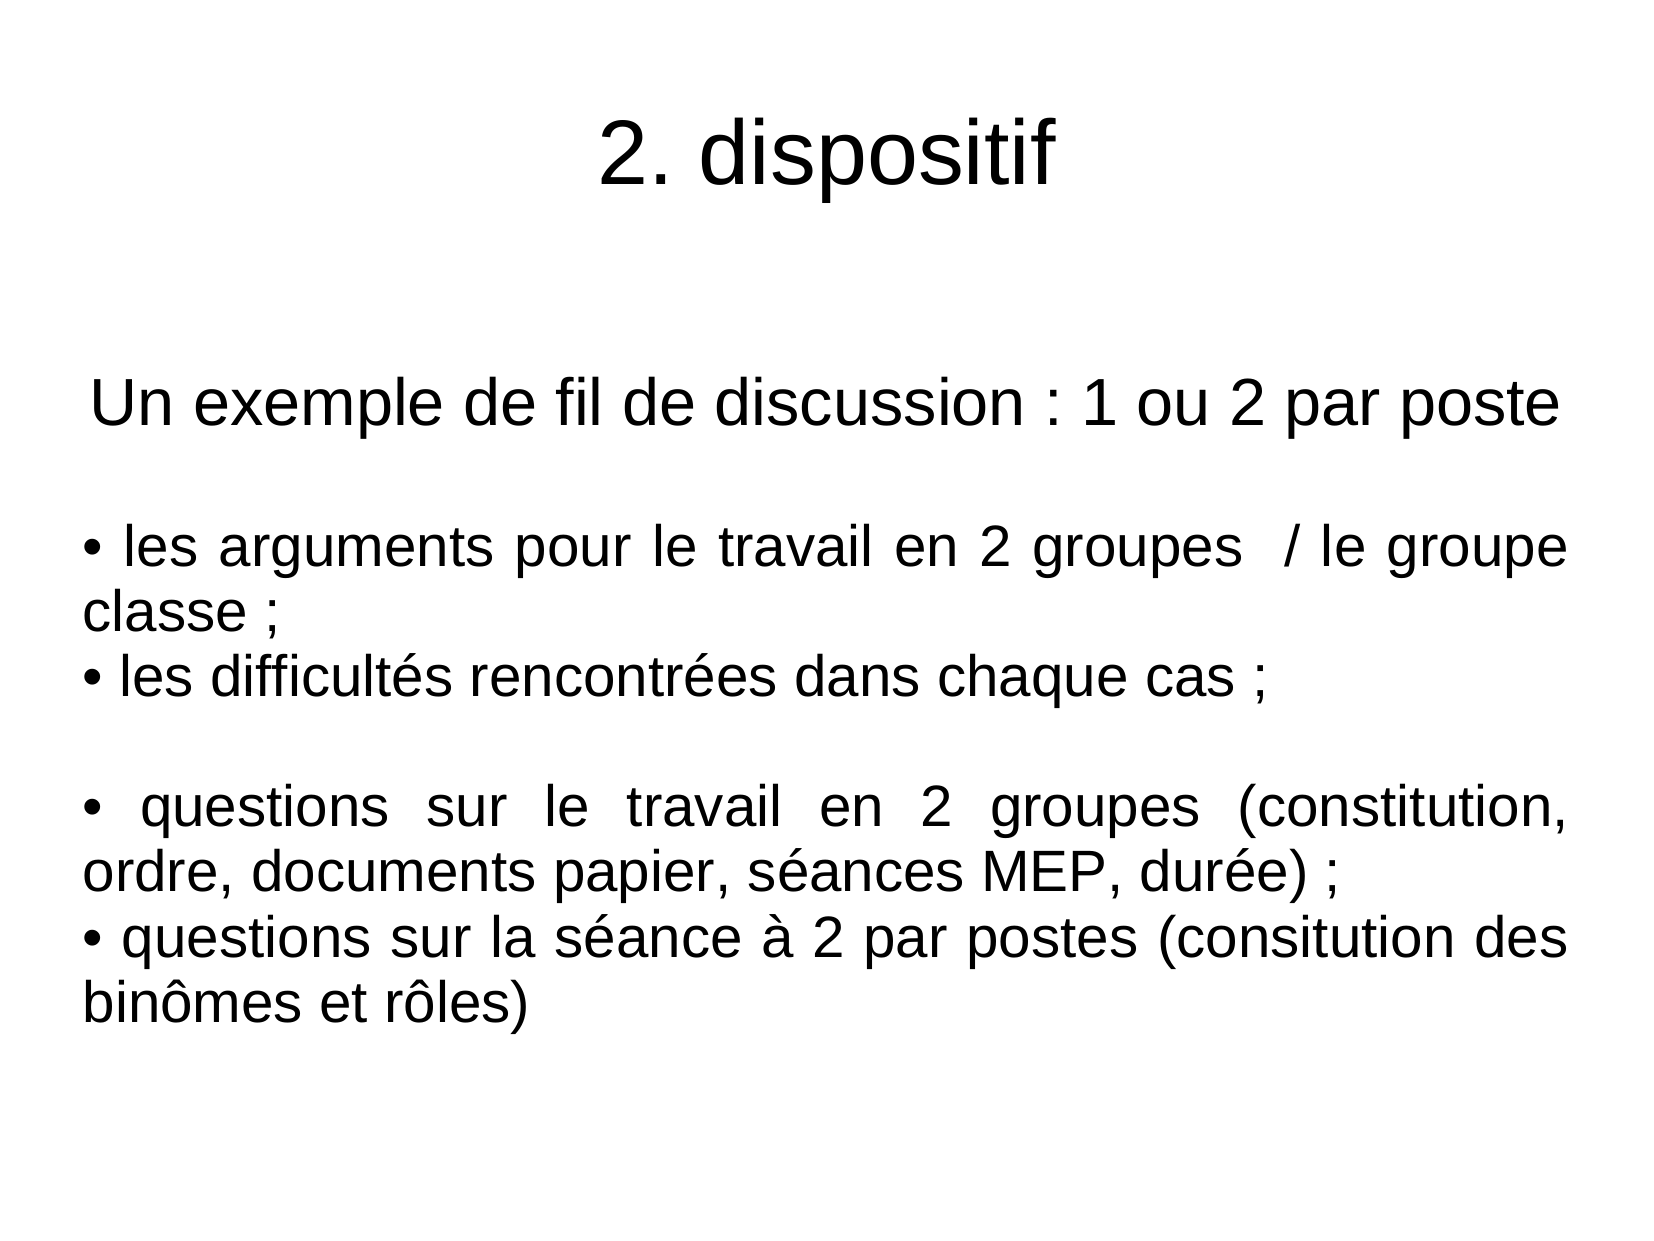

# 2. dispositif
Un exemple de fil de discussion : 1 ou 2 par poste
• les arguments pour le travail en 2 groupes / le groupe classe ;
• les difficultés rencontrées dans chaque cas ;
• questions sur le travail en 2 groupes (constitution, ordre, documents papier, séances MEP, durée) ;
• questions sur la séance à 2 par postes (consitution des binômes et rôles)